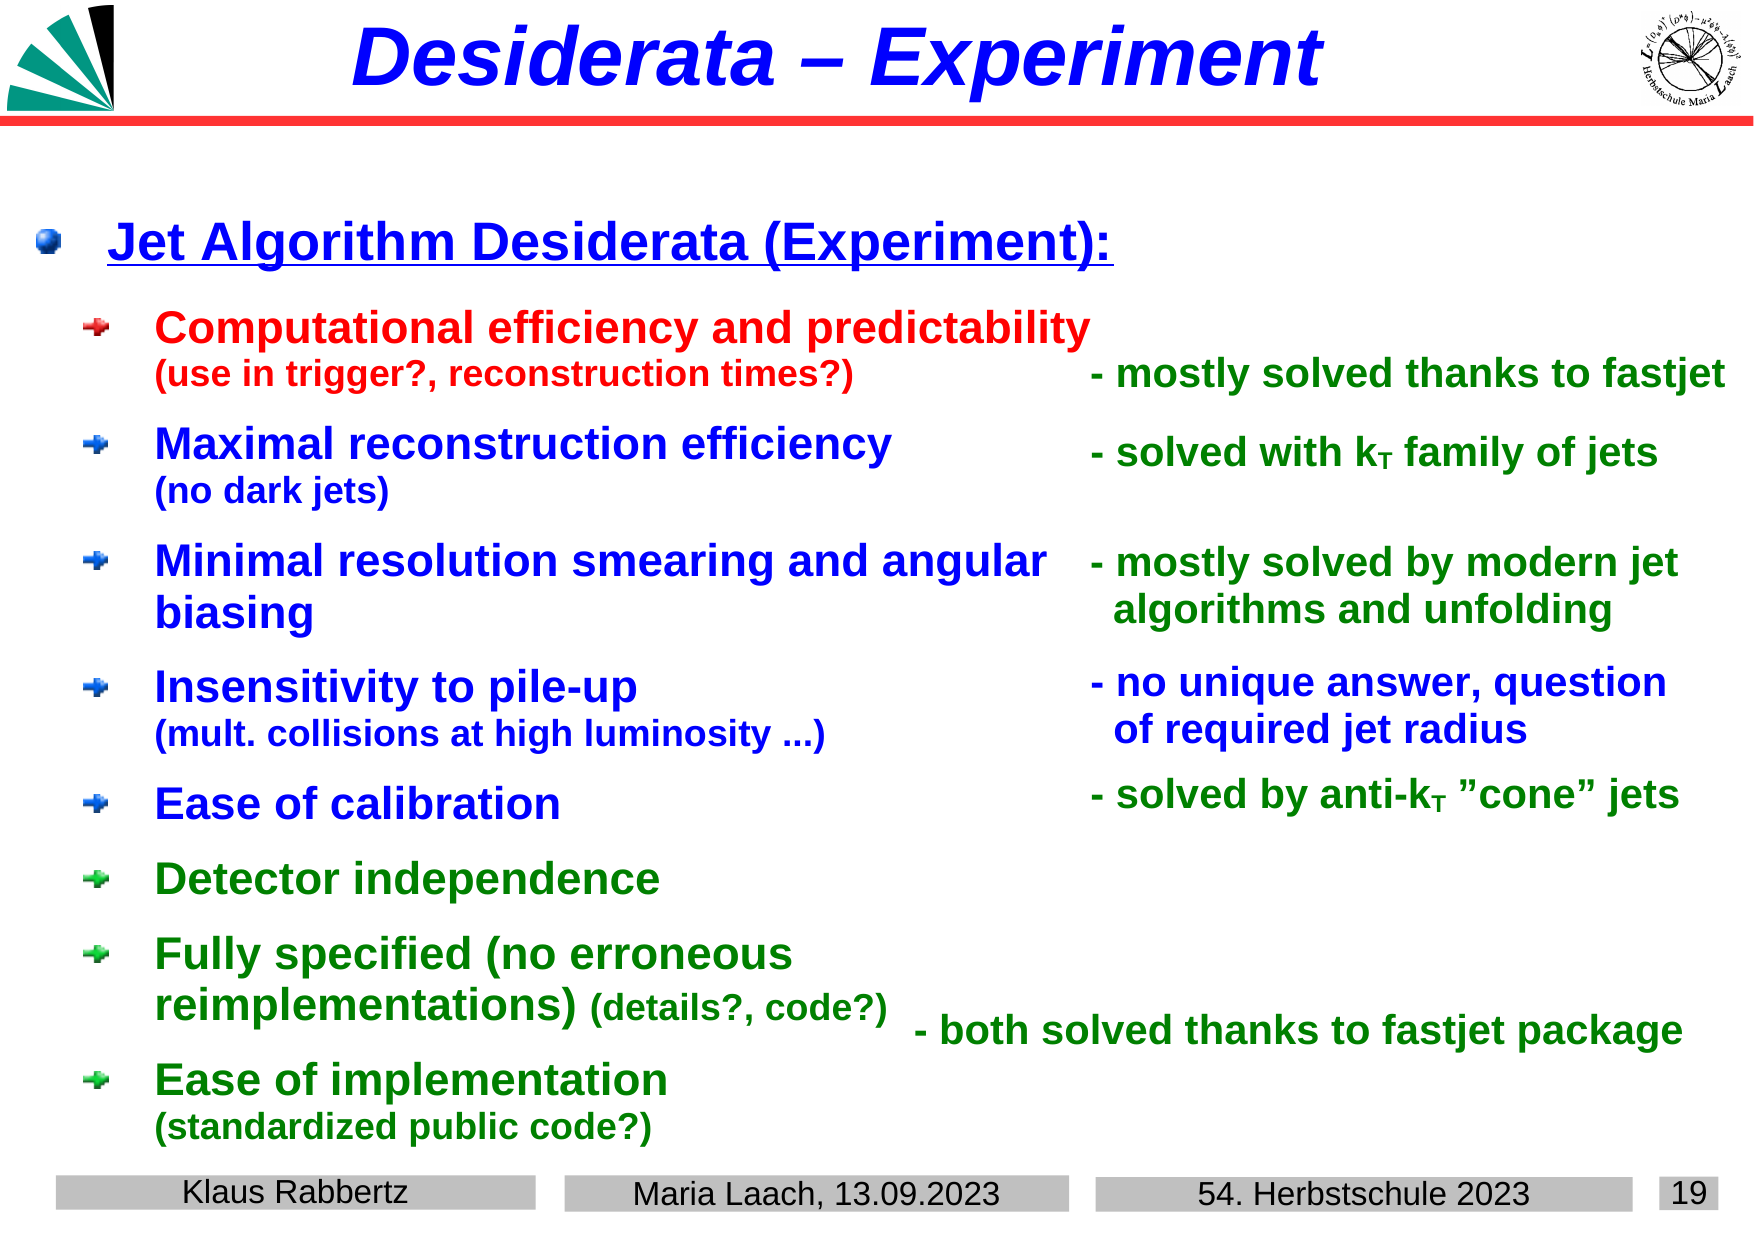

# Desiderata – Experiment
Jet Algorithm Desiderata (Experiment):
Computational efficiency and predictability (use in trigger?, reconstruction times?)
Maximal reconstruction efficiency (no dark jets)
Minimal resolution smearing and angular biasing
Insensitivity to pile-up (mult. collisions at high luminosity ...)
Ease of calibration
Detector independence
Fully specified (no erroneous reimplementations) (details?, code?)
Ease of implementation (standardized public code?)
- mostly solved thanks to fastjet
- solved with kT family of jets
- mostly solved by modern jet
 algorithms and unfolding
- no unique answer, question of required jet radius
- solved by anti-kT ”cone” jets
- both solved thanks to fastjet package